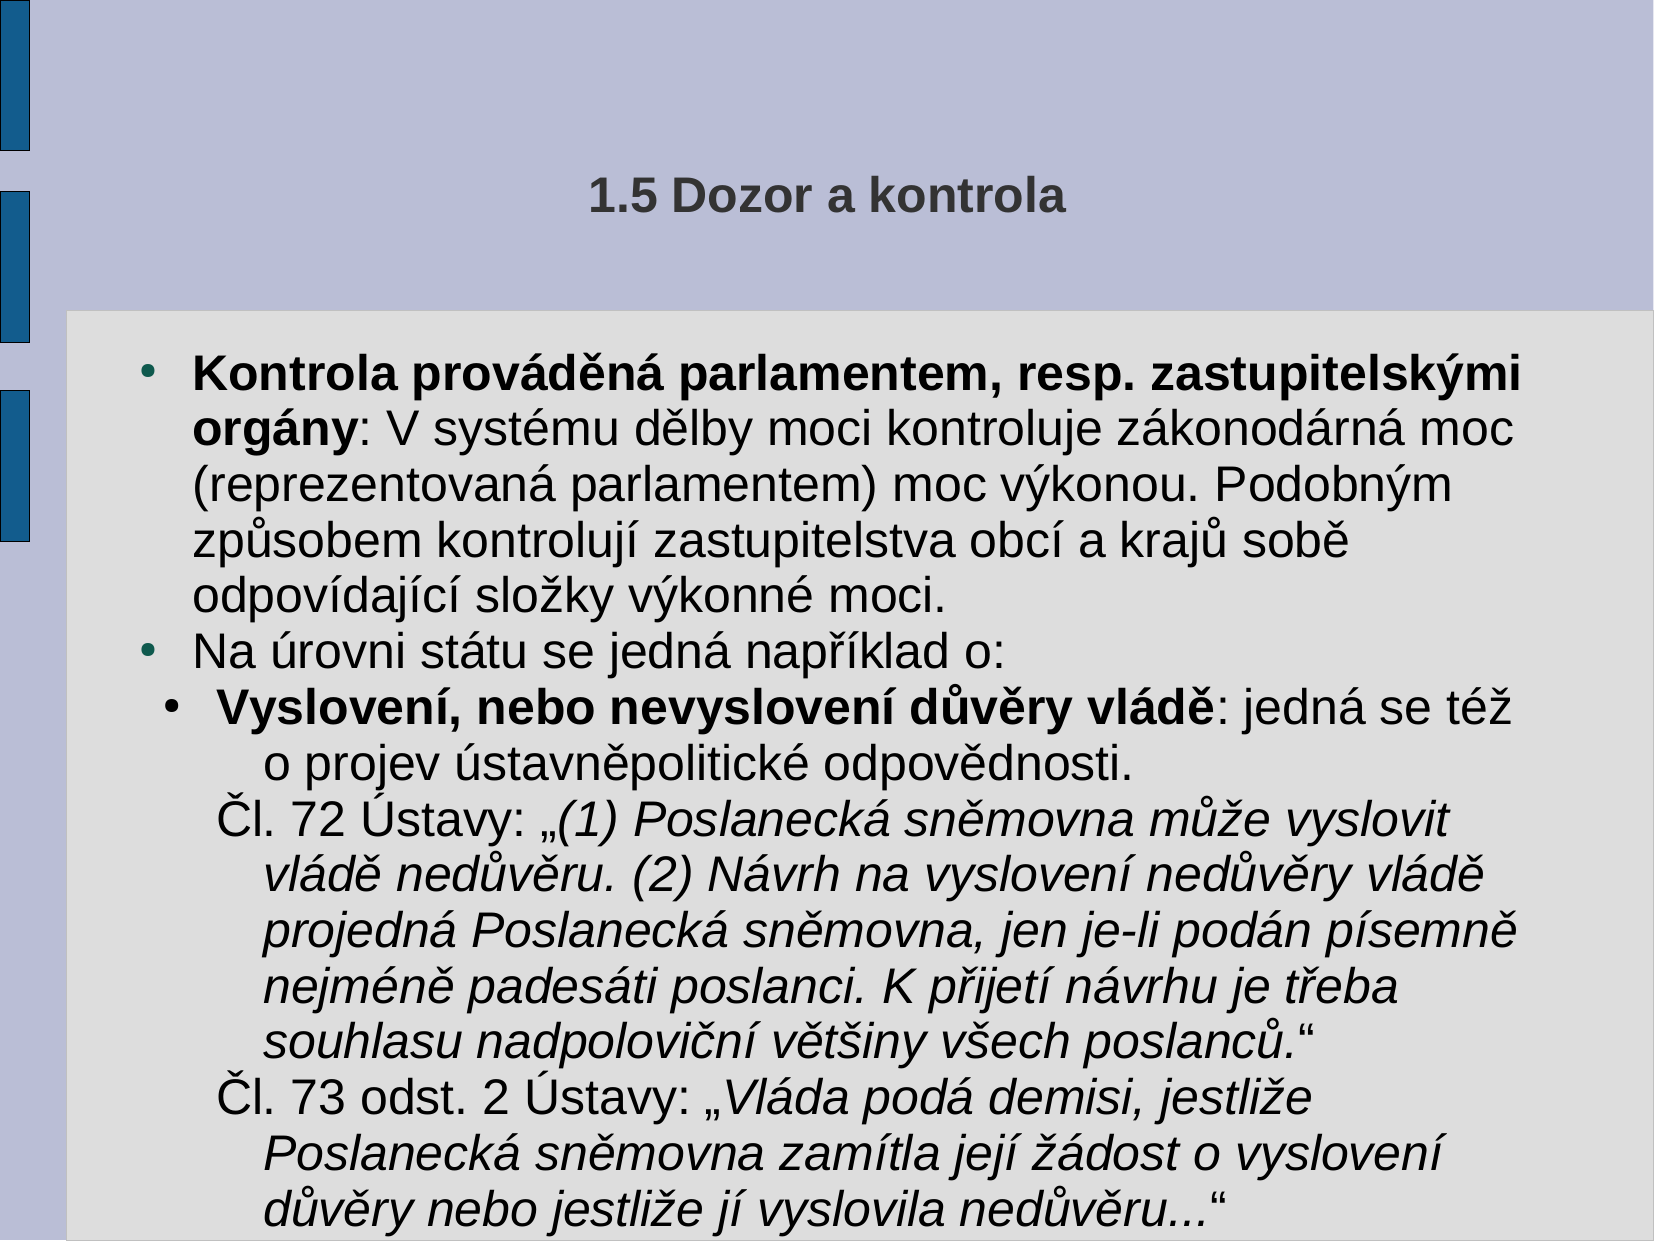

# 1.5 Dozor a kontrola
Kontrola prováděná parlamentem, resp. zastupitelskými orgány: V systému dělby moci kontroluje zákonodárná moc (reprezentovaná parlamentem) moc výkonou. Podobným způsobem kontrolují zastupitelstva obcí a krajů sobě odpovídající složky výkonné moci.
Na úrovni státu se jedná například o:
Vyslovení, nebo nevyslovení důvěry vládě: jedná se též o projev ústavněpolitické odpovědnosti.
Čl. 72 Ústavy: „(1) Poslanecká sněmovna může vyslovit vládě nedůvěru. (2) Návrh na vyslovení nedůvěry vládě projedná Poslanecká sněmovna, jen je-li podán písemně nejméně padesáti poslanci. K přijetí návrhu je třeba souhlasu nadpoloviční většiny všech poslanců.“
Čl. 73 odst. 2 Ústavy: „Vláda podá demisi, jestliže Poslanecká sněmovna zamítla její žádost o vyslovení důvěry nebo jestliže jí vyslovila nedůvěru...“